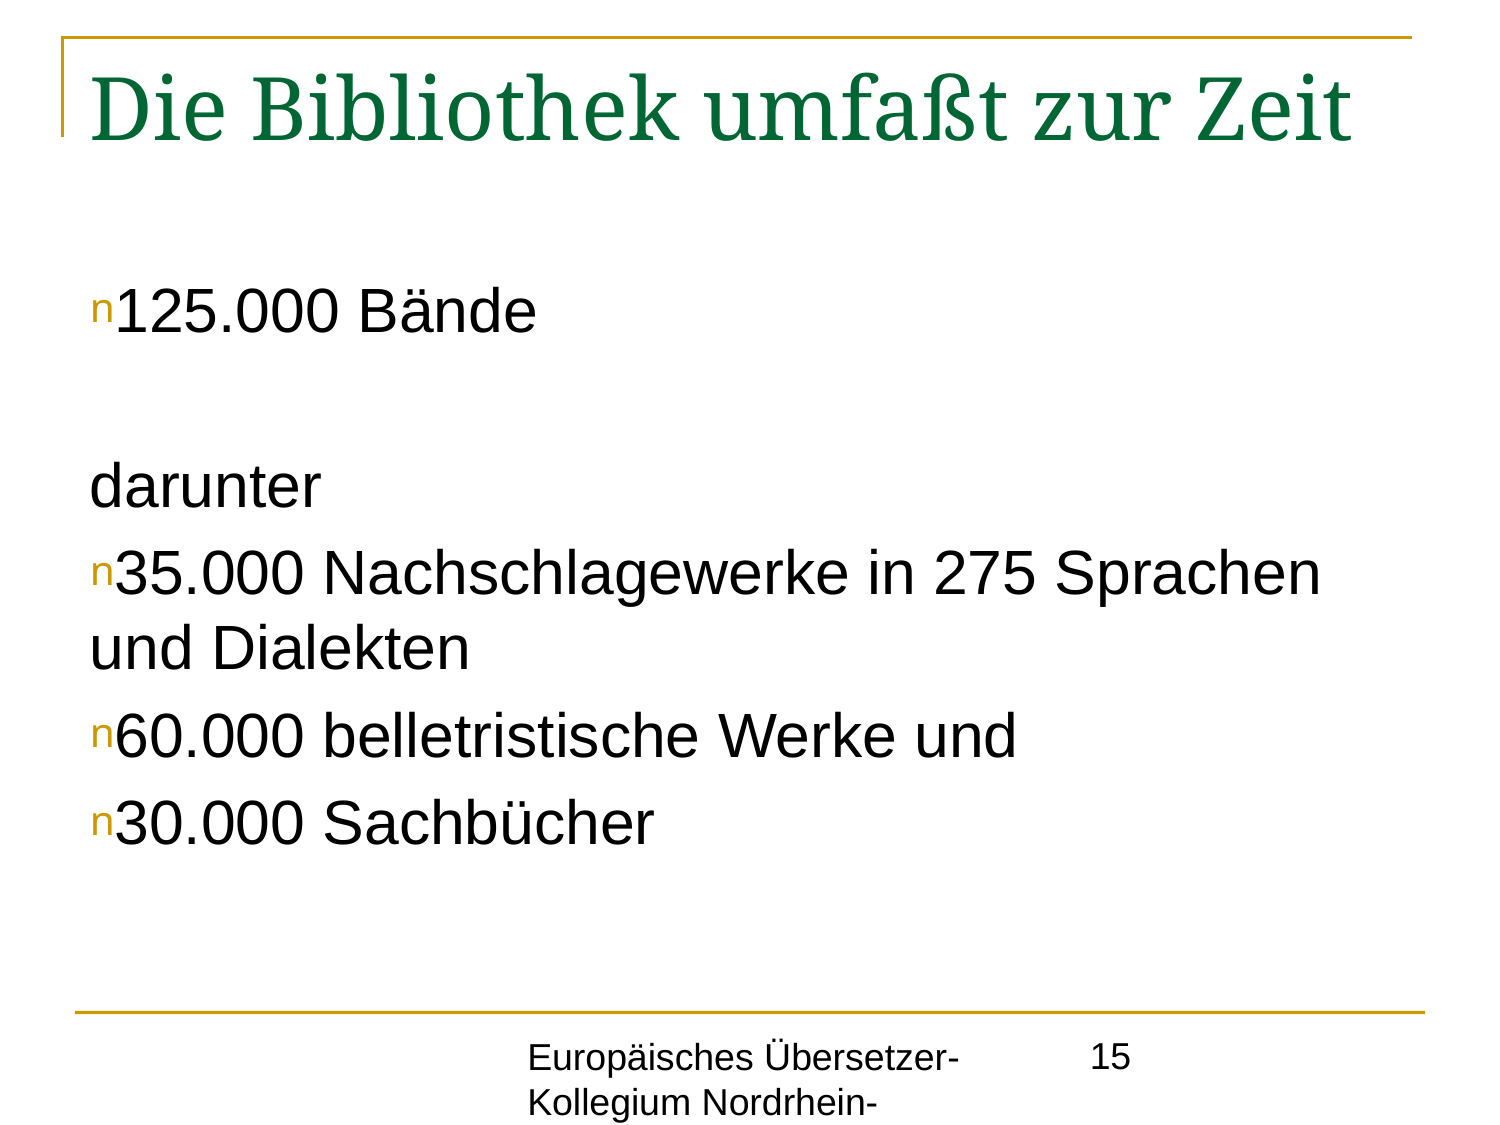

# Die Bibliothek umfaßt zur Zeit
125.000 Bände
darunter
35.000 Nachschlagewerke in 275 Sprachen und Dialekten
60.000 belletristische Werke und
30.000 Sachbücher
Europäisches Übersetzer-Kollegium Nordrhein-Westfalen in Straelen